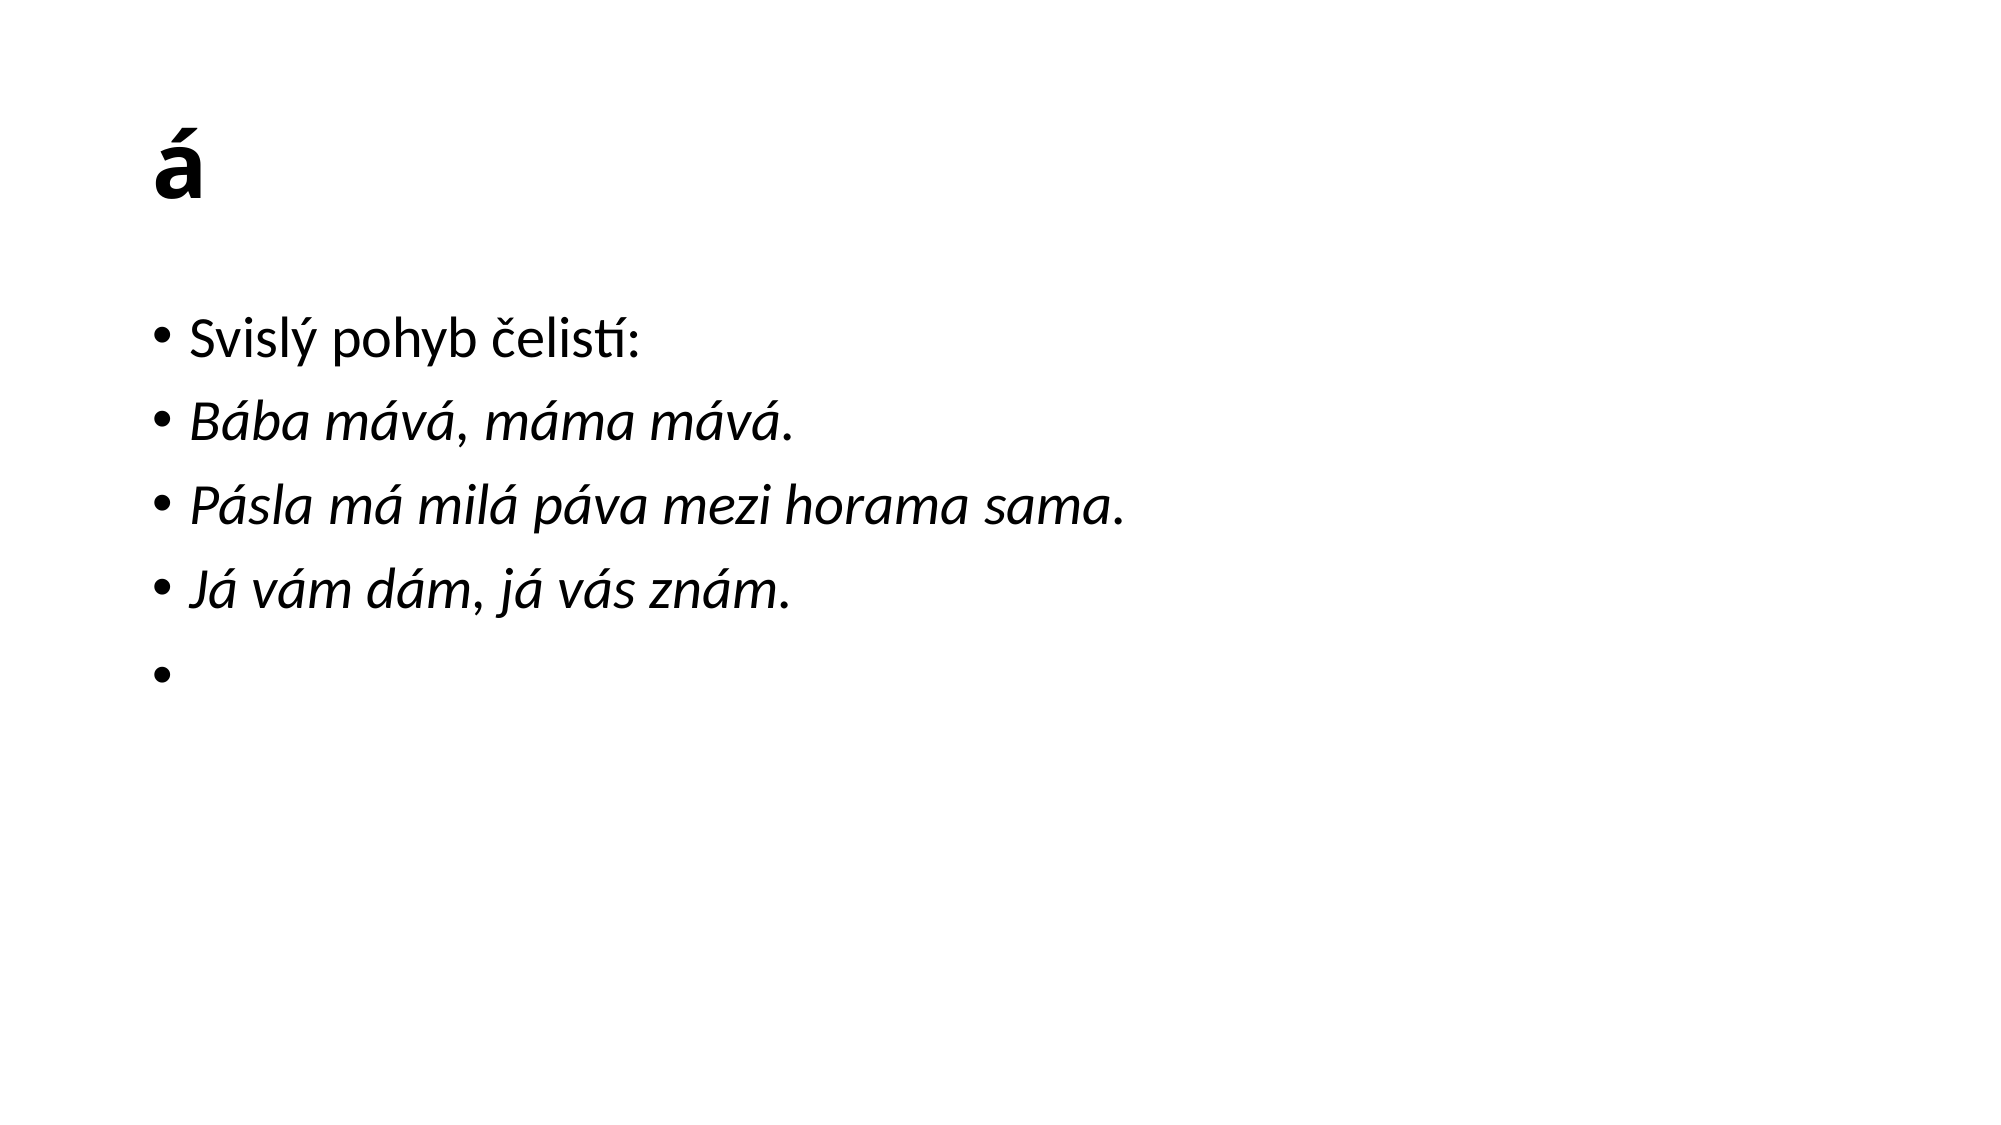

# á
Svislý pohyb čelistí:
Bába mává, máma mává.
Pásla má milá páva mezi horama sama.
Já vám dám, já vás znám.